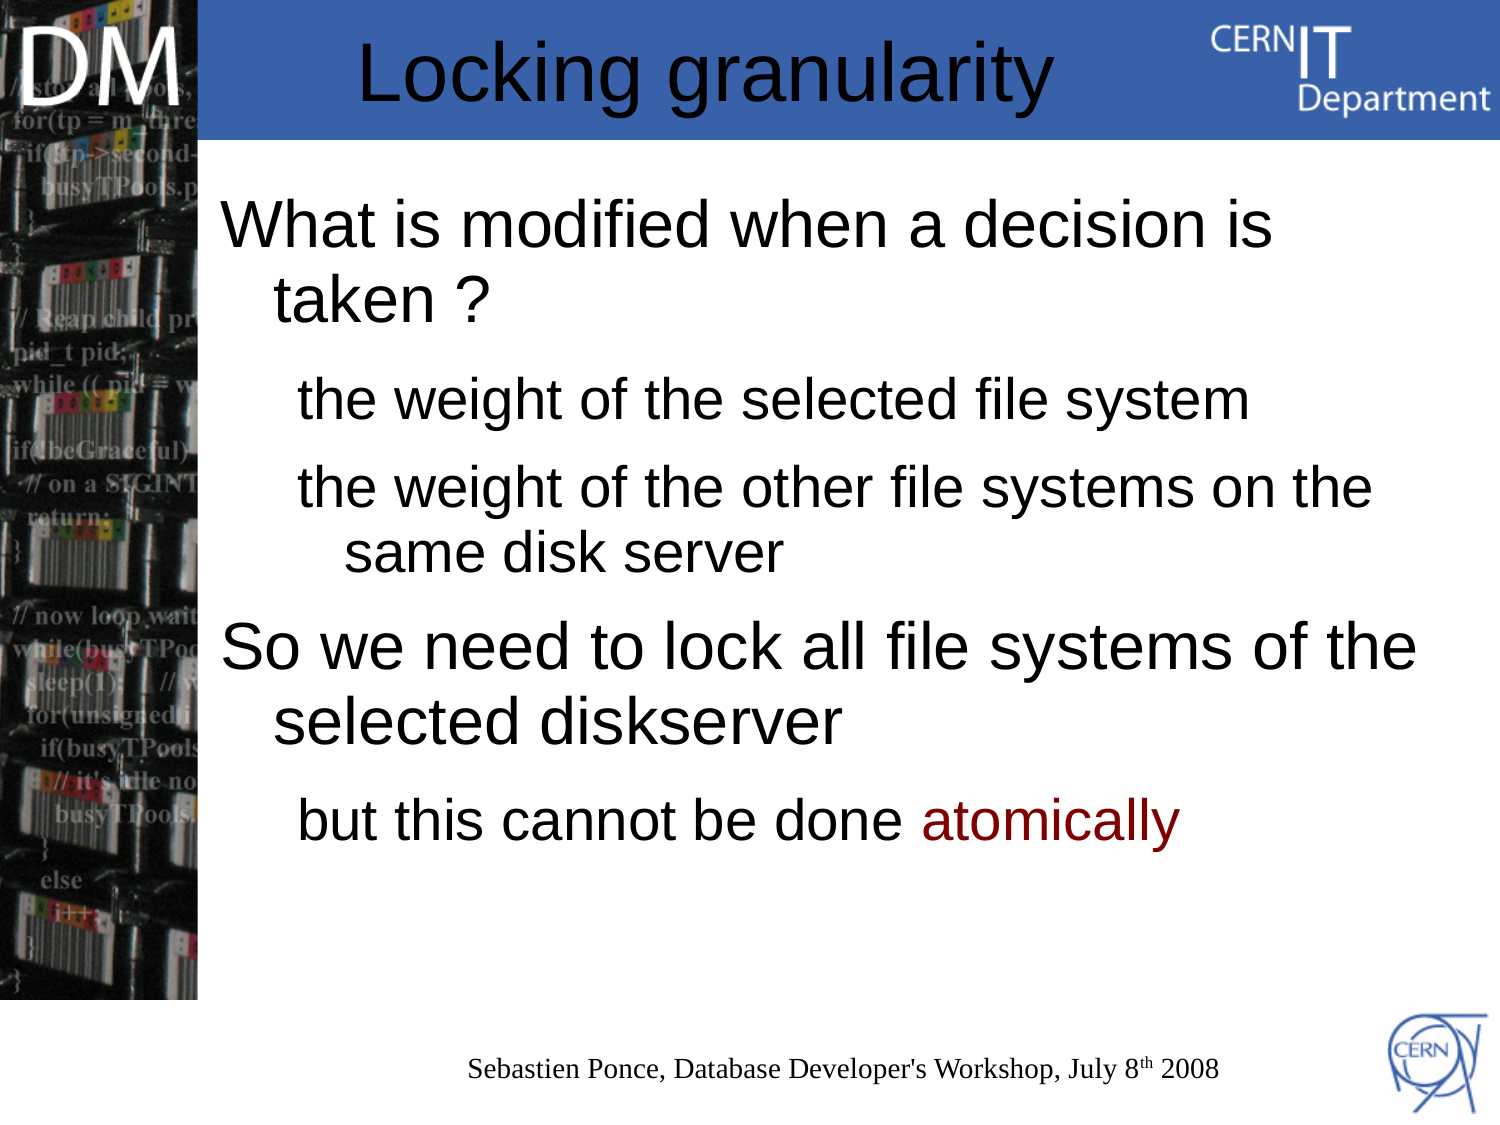

# Locking granularity
What is modified when a decision is taken ?
the weight of the selected file system
the weight of the other file systems on the same disk server
So we need to lock all file systems of the selected diskserver
but this cannot be done atomically